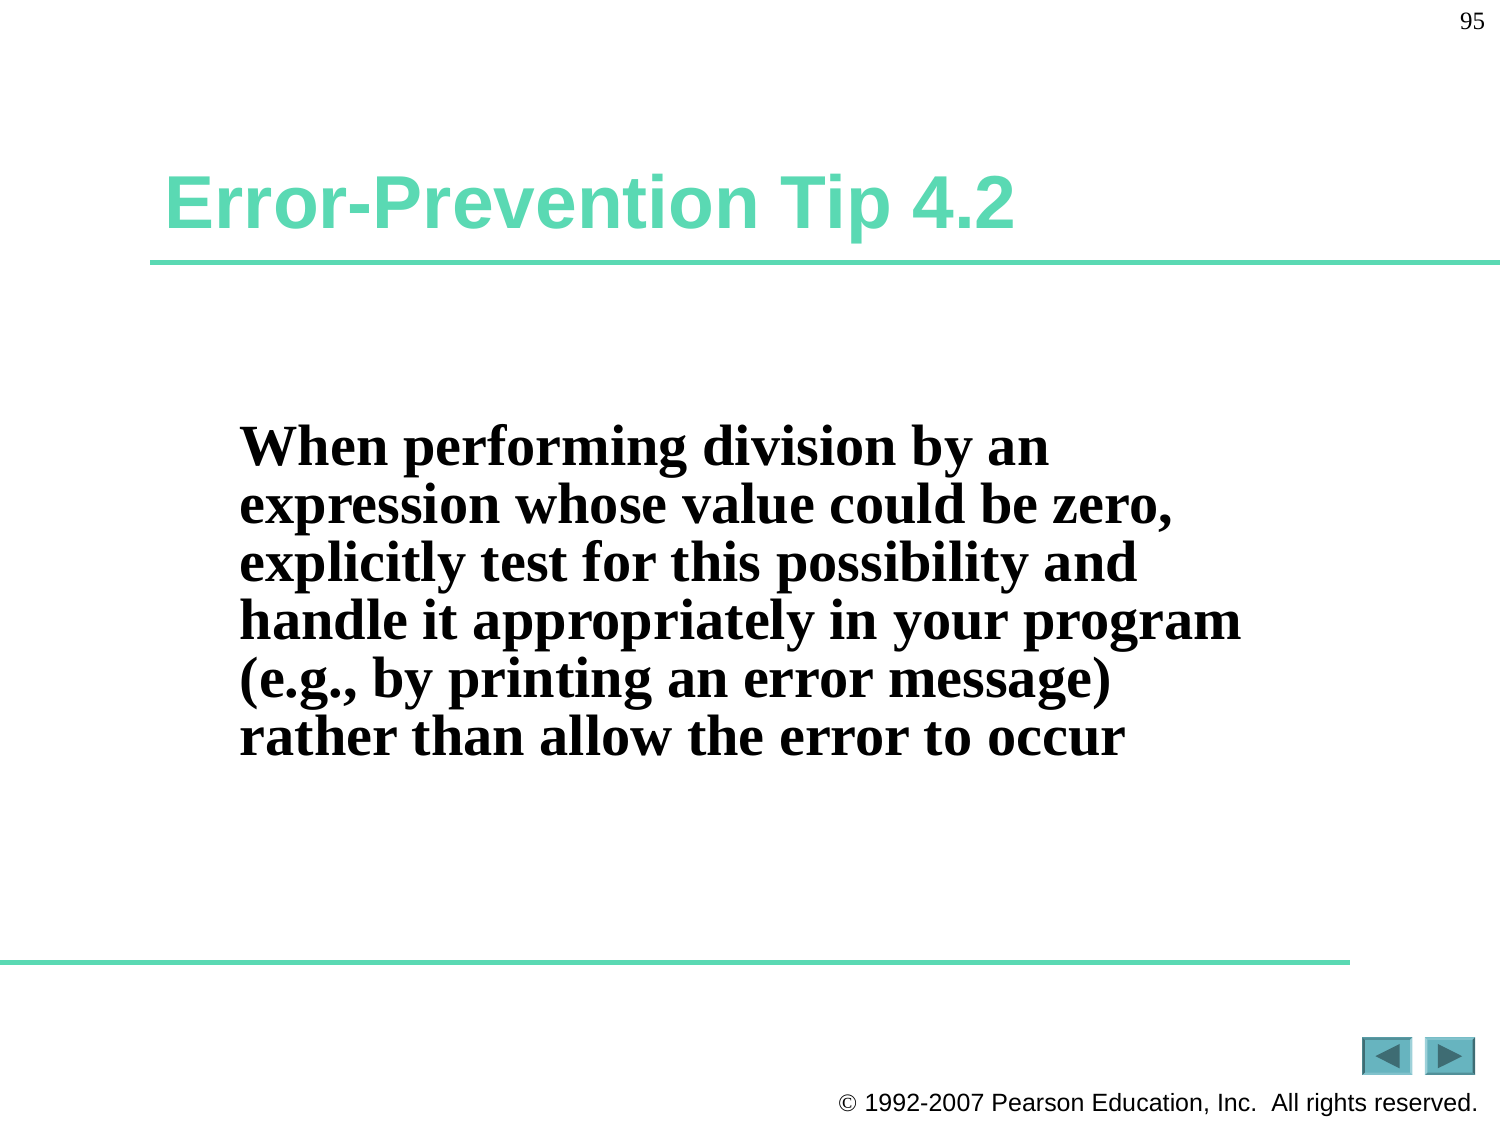

95
# Error-Prevention Tip 4.2
When performing division by an expression whose value could be zero, explicitly test for this possibility and handle it appropriately in your program (e.g., by printing an error message) rather than allow the error to occur